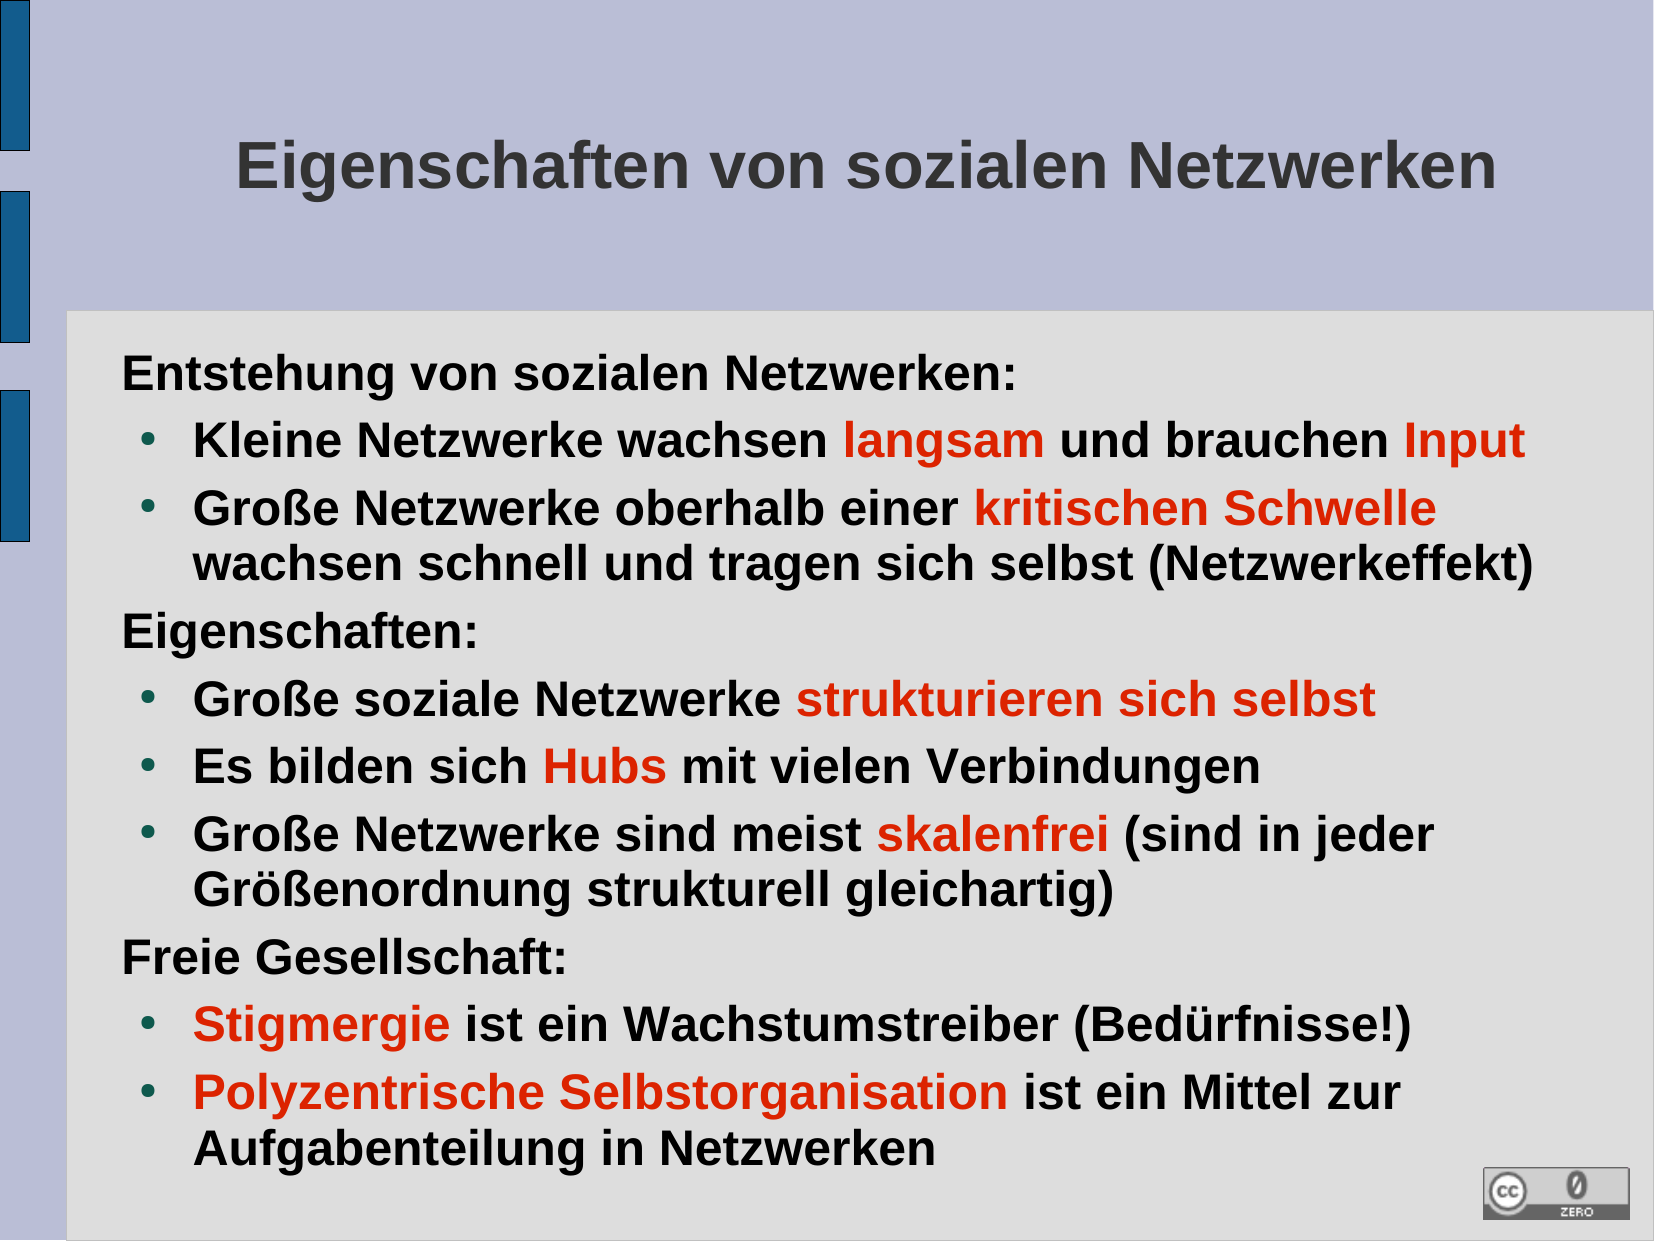

# Eigenschaften von sozialen Netzwerken
Entstehung von sozialen Netzwerken:
Kleine Netzwerke wachsen langsam und brauchen Input
Große Netzwerke oberhalb einer kritischen Schwelle wachsen schnell und tragen sich selbst (Netzwerkeffekt)
Eigenschaften:
Große soziale Netzwerke strukturieren sich selbst
Es bilden sich Hubs mit vielen Verbindungen
Große Netzwerke sind meist skalenfrei (sind in jeder Größenordnung strukturell gleichartig)
Freie Gesellschaft:
Stigmergie ist ein Wachstumstreiber (Bedürfnisse!)
Polyzentrische Selbstorganisation ist ein Mittel zur Aufgabenteilung in Netzwerken